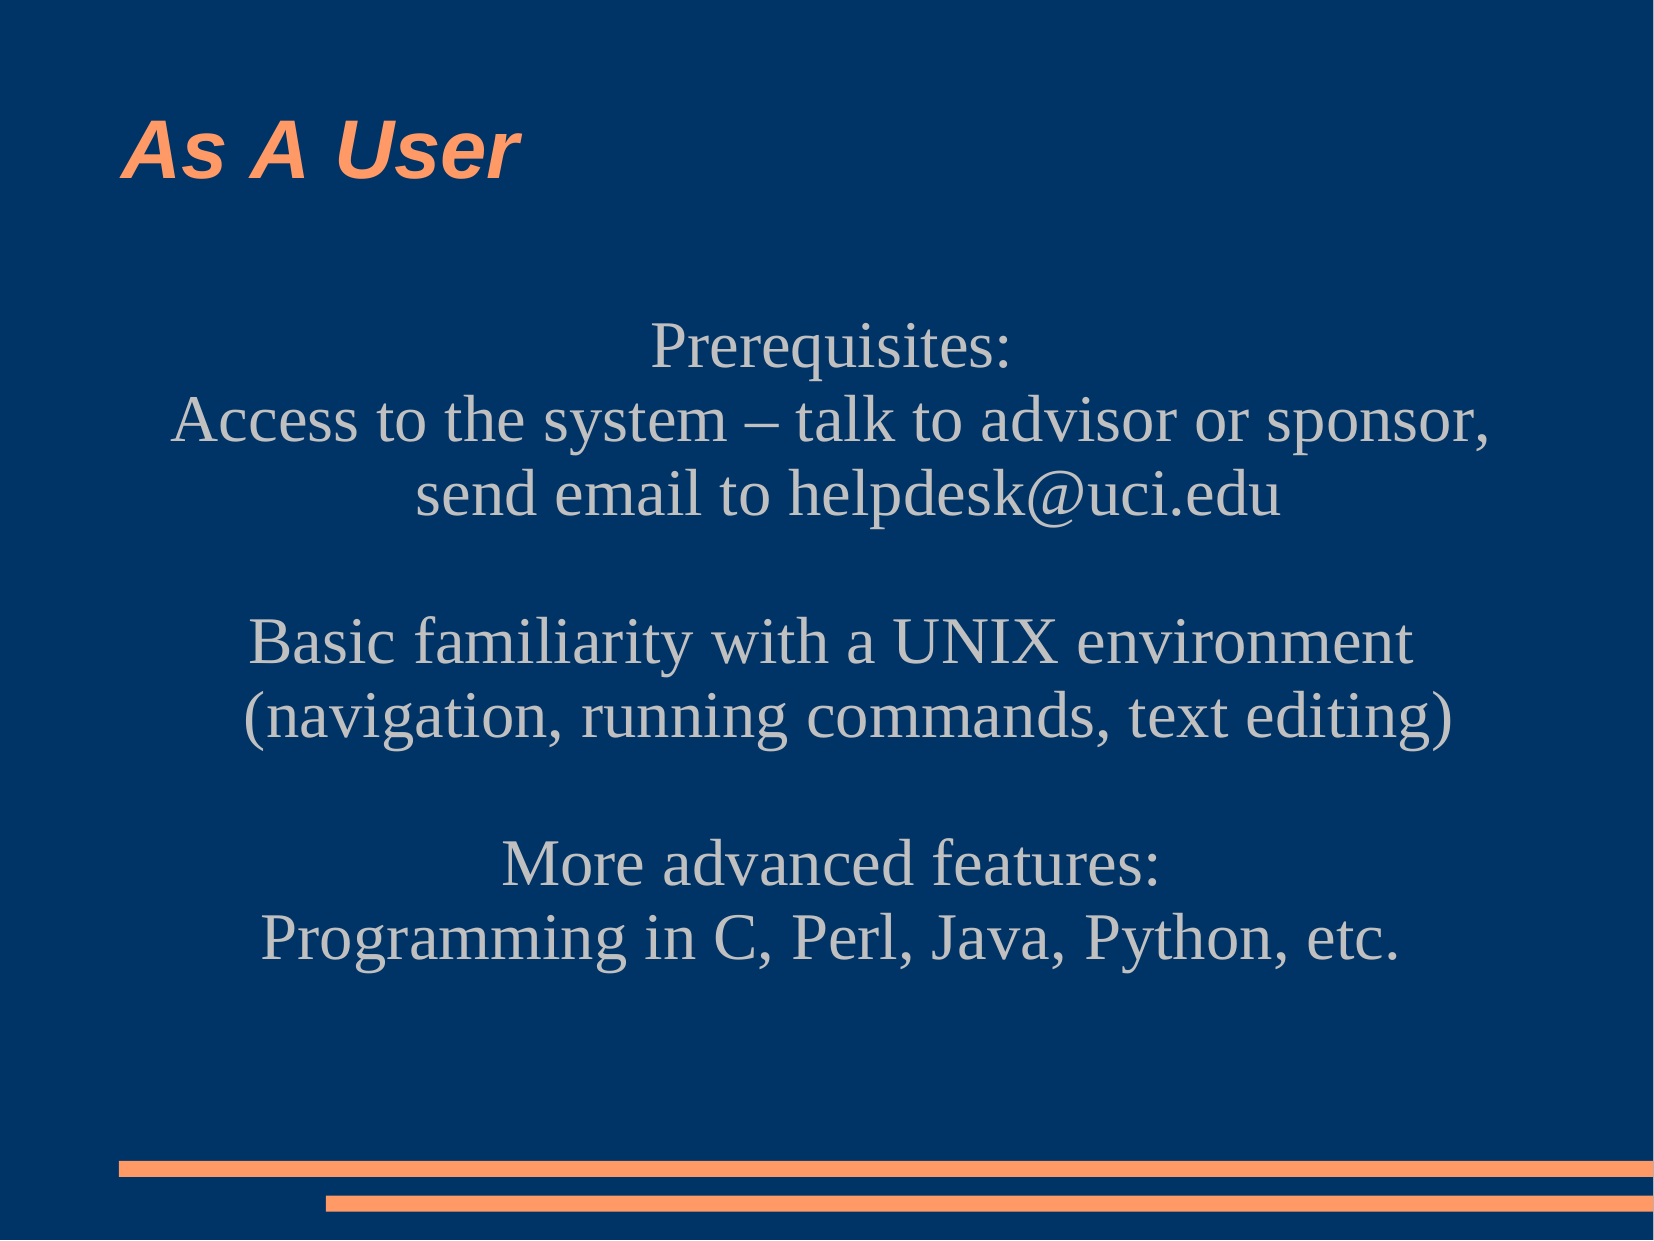

# As A User
Prerequisites:
Access to the system – talk to advisor or sponsor, send email to helpdesk@uci.edu
Basic familiarity with a UNIX environment (navigation, running commands, text editing)
More advanced features:
Programming in C, Perl, Java, Python, etc.